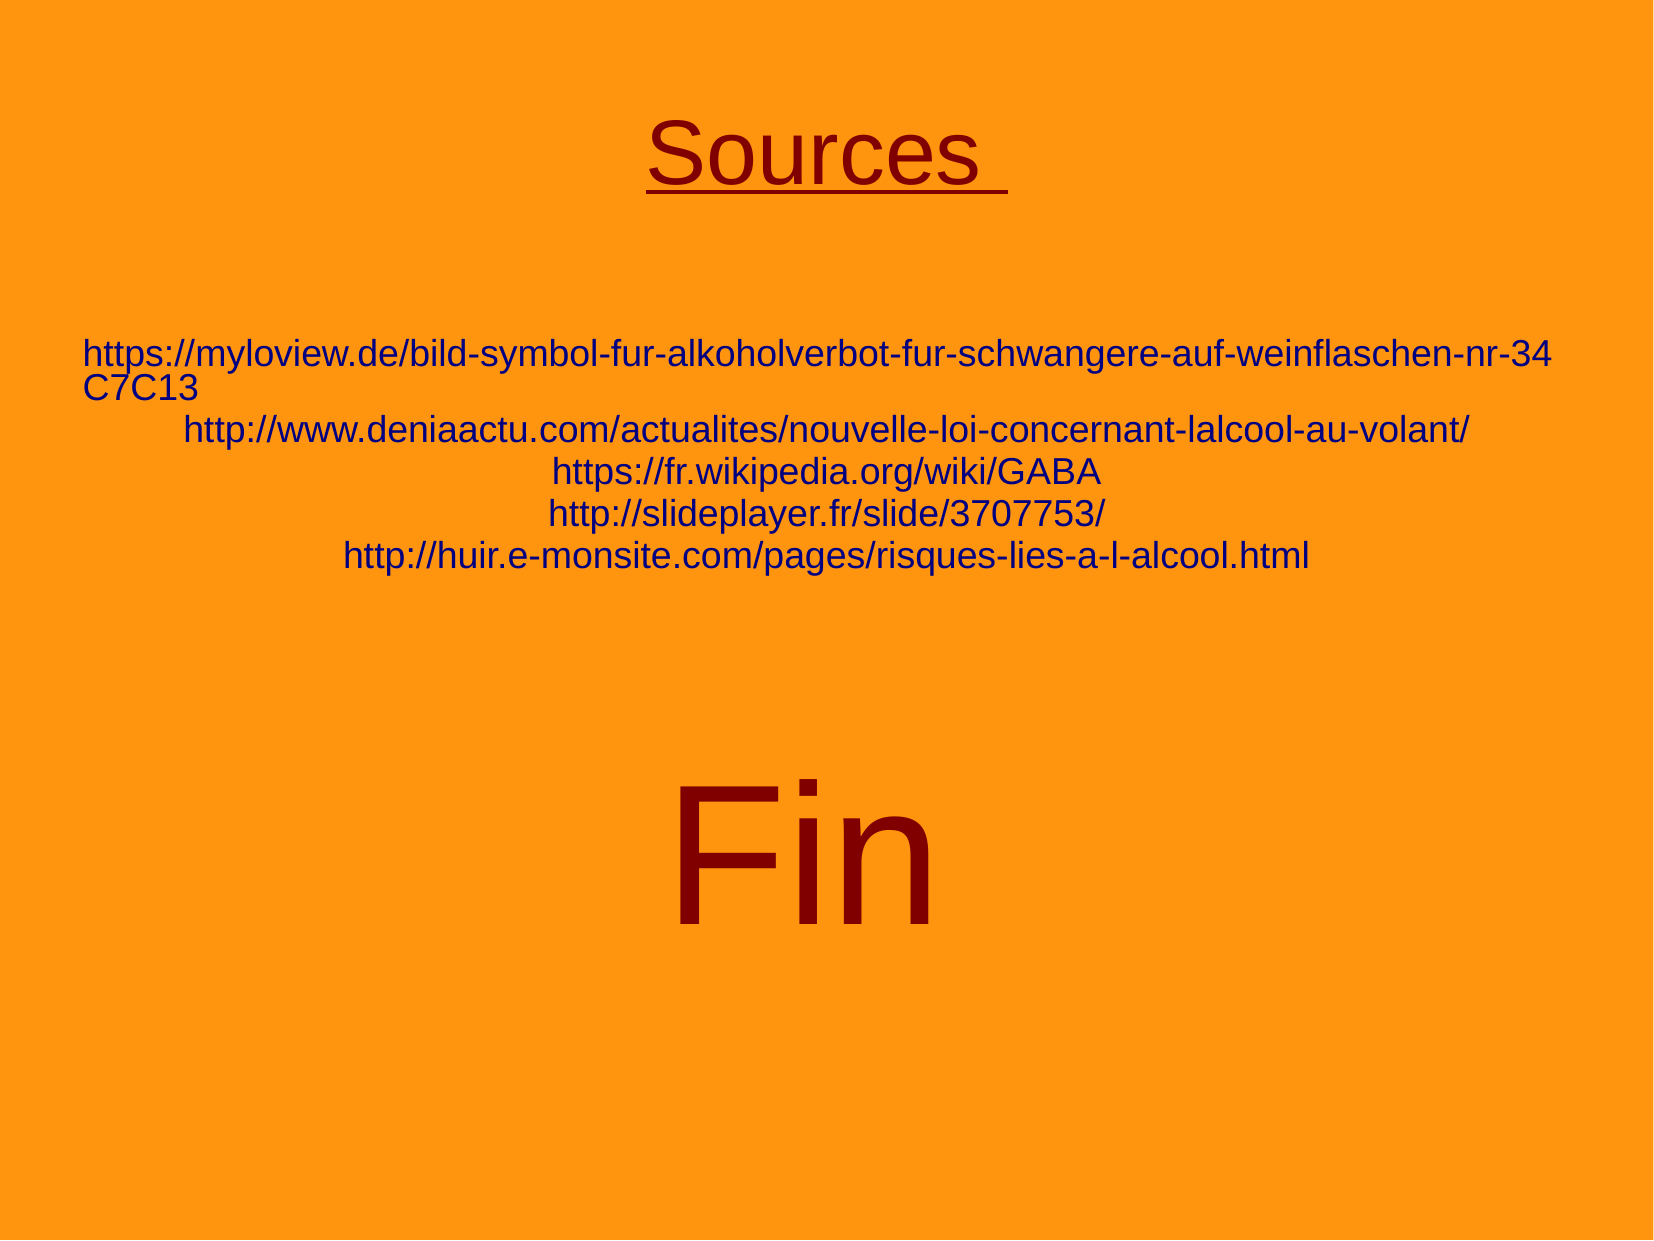

# Sources
https://myloview.de/bild-symbol-fur-alkoholverbot-fur-schwangere-auf-weinflaschen-nr-34C7C13
http://www.deniaactu.com/actualites/nouvelle-loi-concernant-lalcool-au-volant/
https://fr.wikipedia.org/wiki/GABA
http://slideplayer.fr/slide/3707753/http://huir.e-monsite.com/pages/risques-lies-a-l-alcool.html
Fin